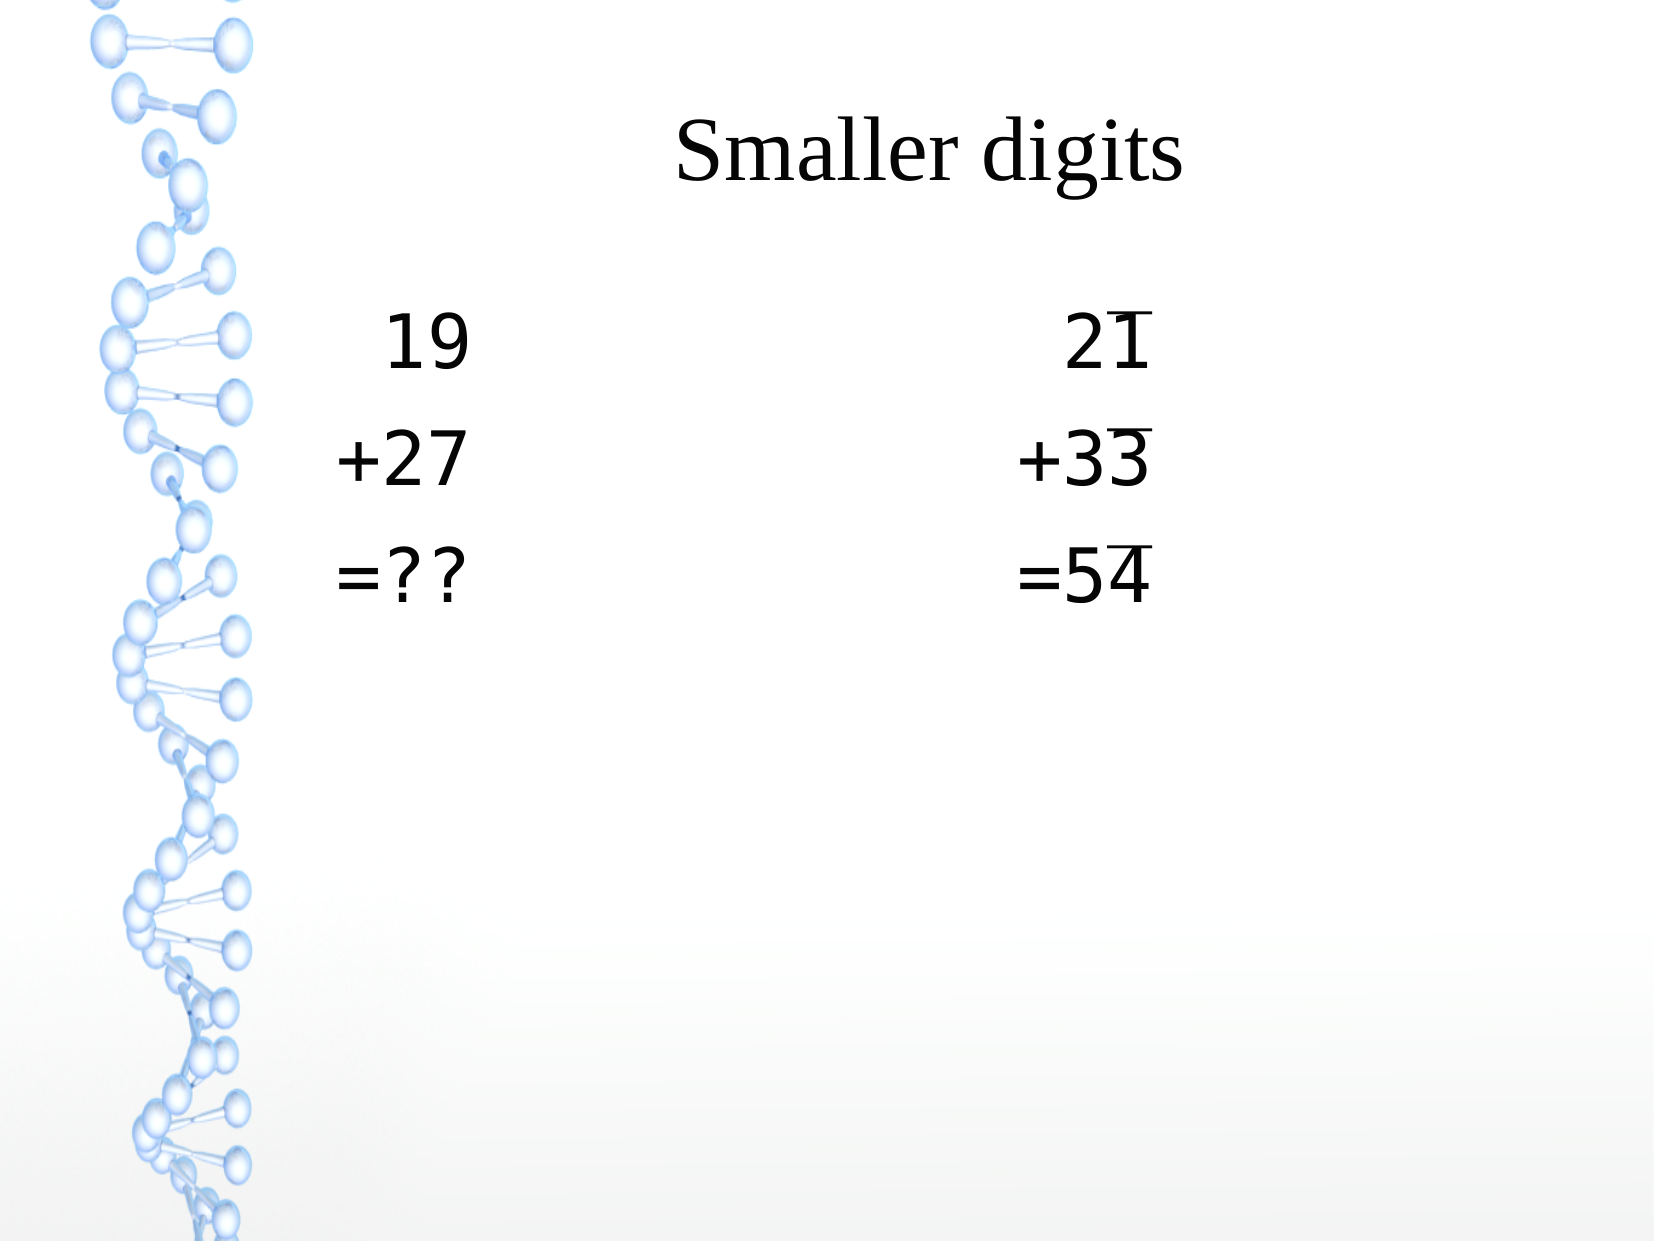

# Smaller digits
 19
+27
=??
 2̅1
+3̅3
=5̅4